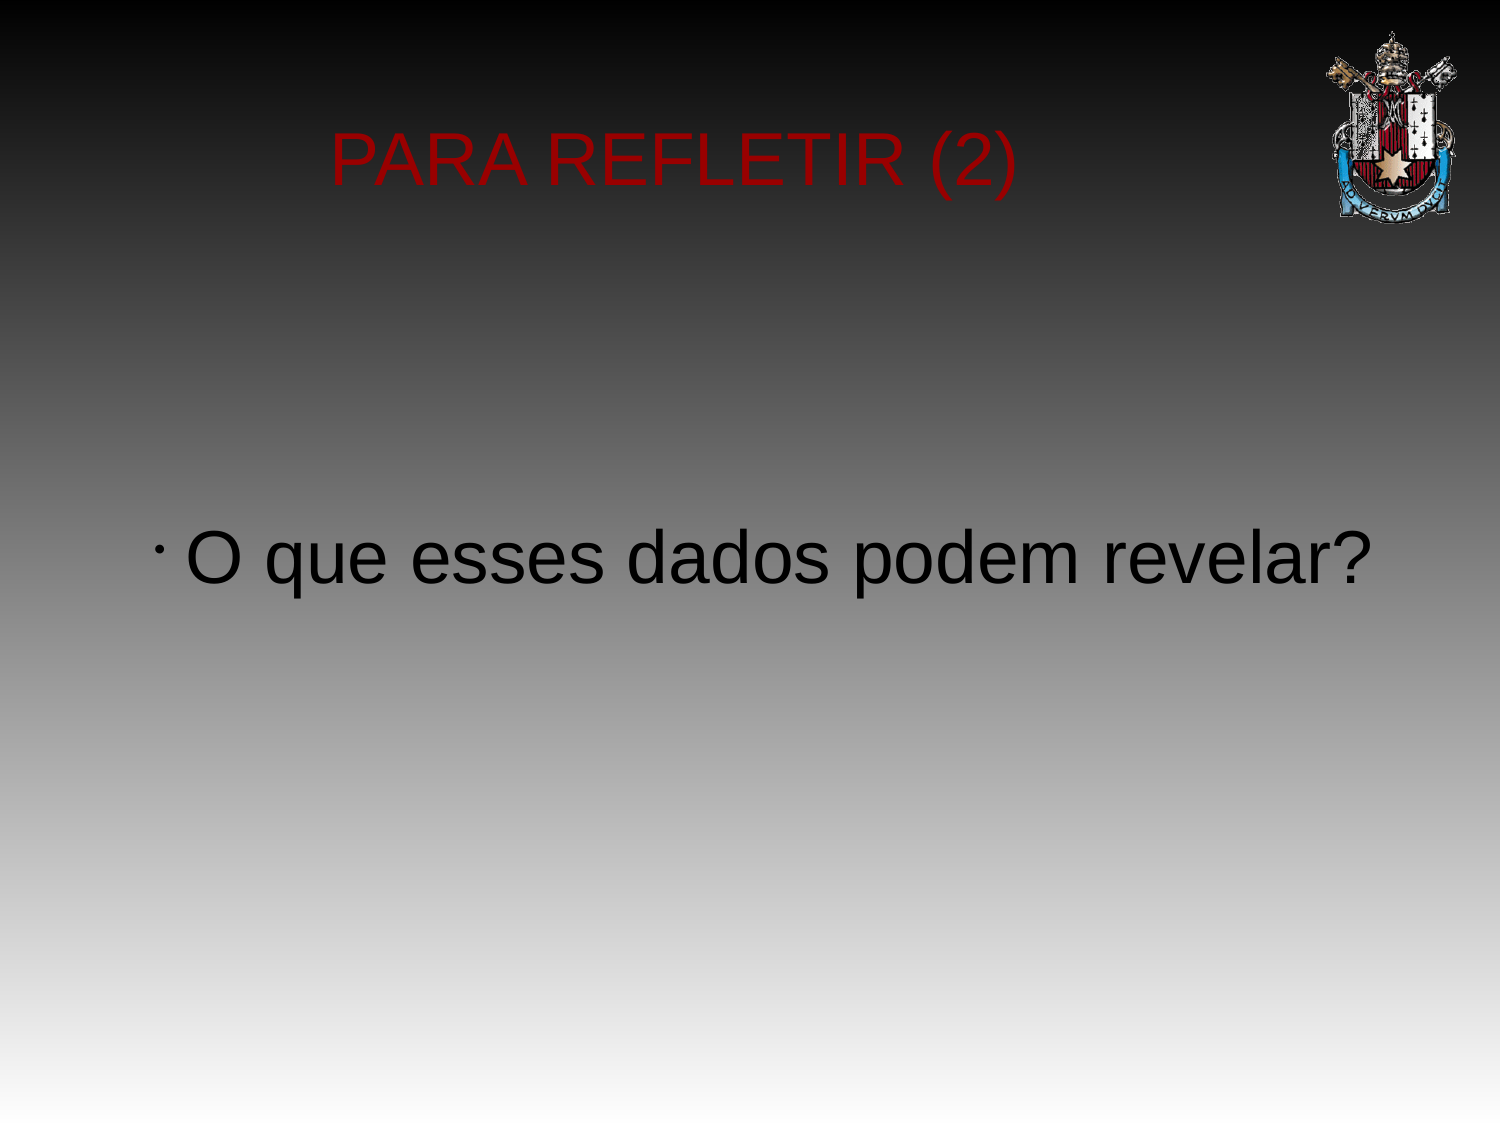

# PARA REFLETIR (2)
O que esses dados podem revelar?